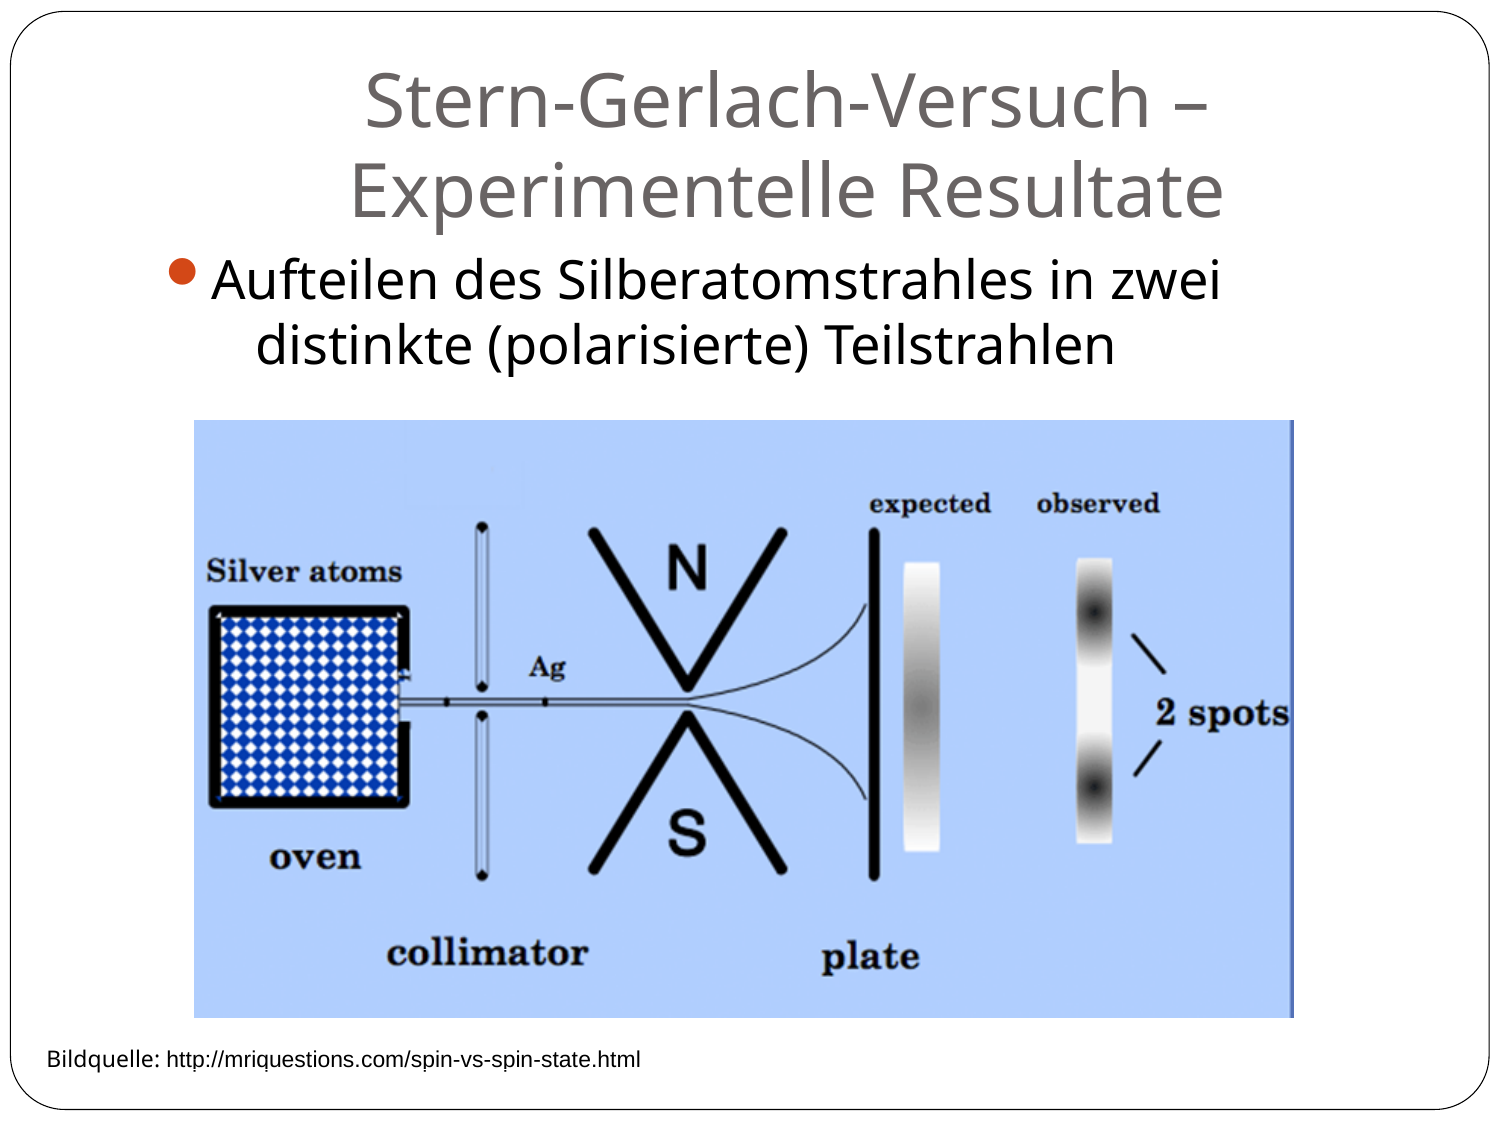

# Stern-Gerlach-Versuch – Experimentelle Resultate
Aufteilen des Silberatomstrahles in zwei distinkte (polarisierte) Teilstrahlen
Bildquelle: http://mriquestions.com/spin-vs-spin-state.html